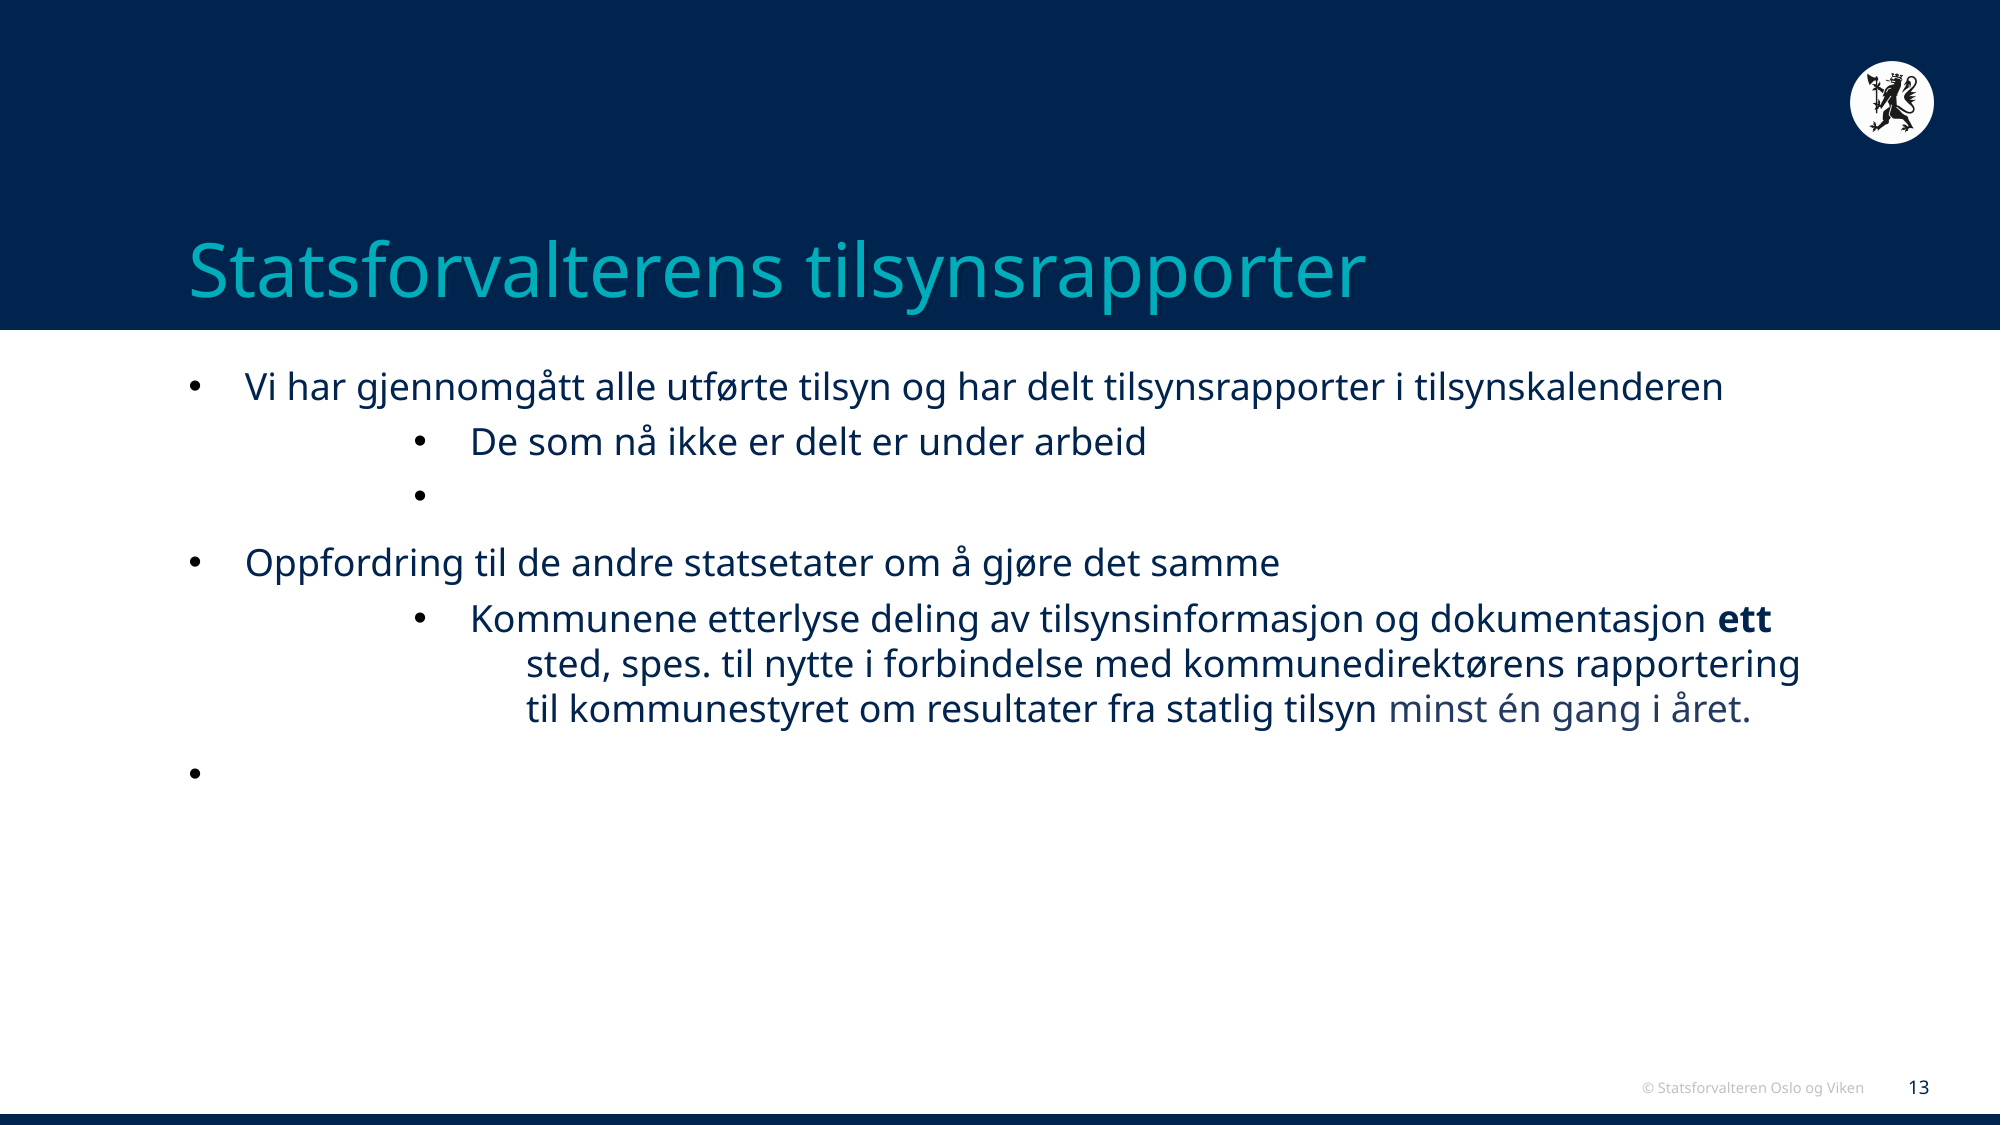

# Statsforvalterens tilsynsrapporter
Vi har gjennomgått alle utførte tilsyn og har delt tilsynsrapporter i tilsynskalenderen
De som nå ikke er delt er under arbeid
Oppfordring til de andre statsetater om å gjøre det samme
Kommunene etterlyse deling av tilsynsinformasjon og dokumentasjon ett sted, spes. til nytte i forbindelse med kommunedirektørens rapportering til kommunestyret om resultater fra statlig tilsyn minst én gang i året.